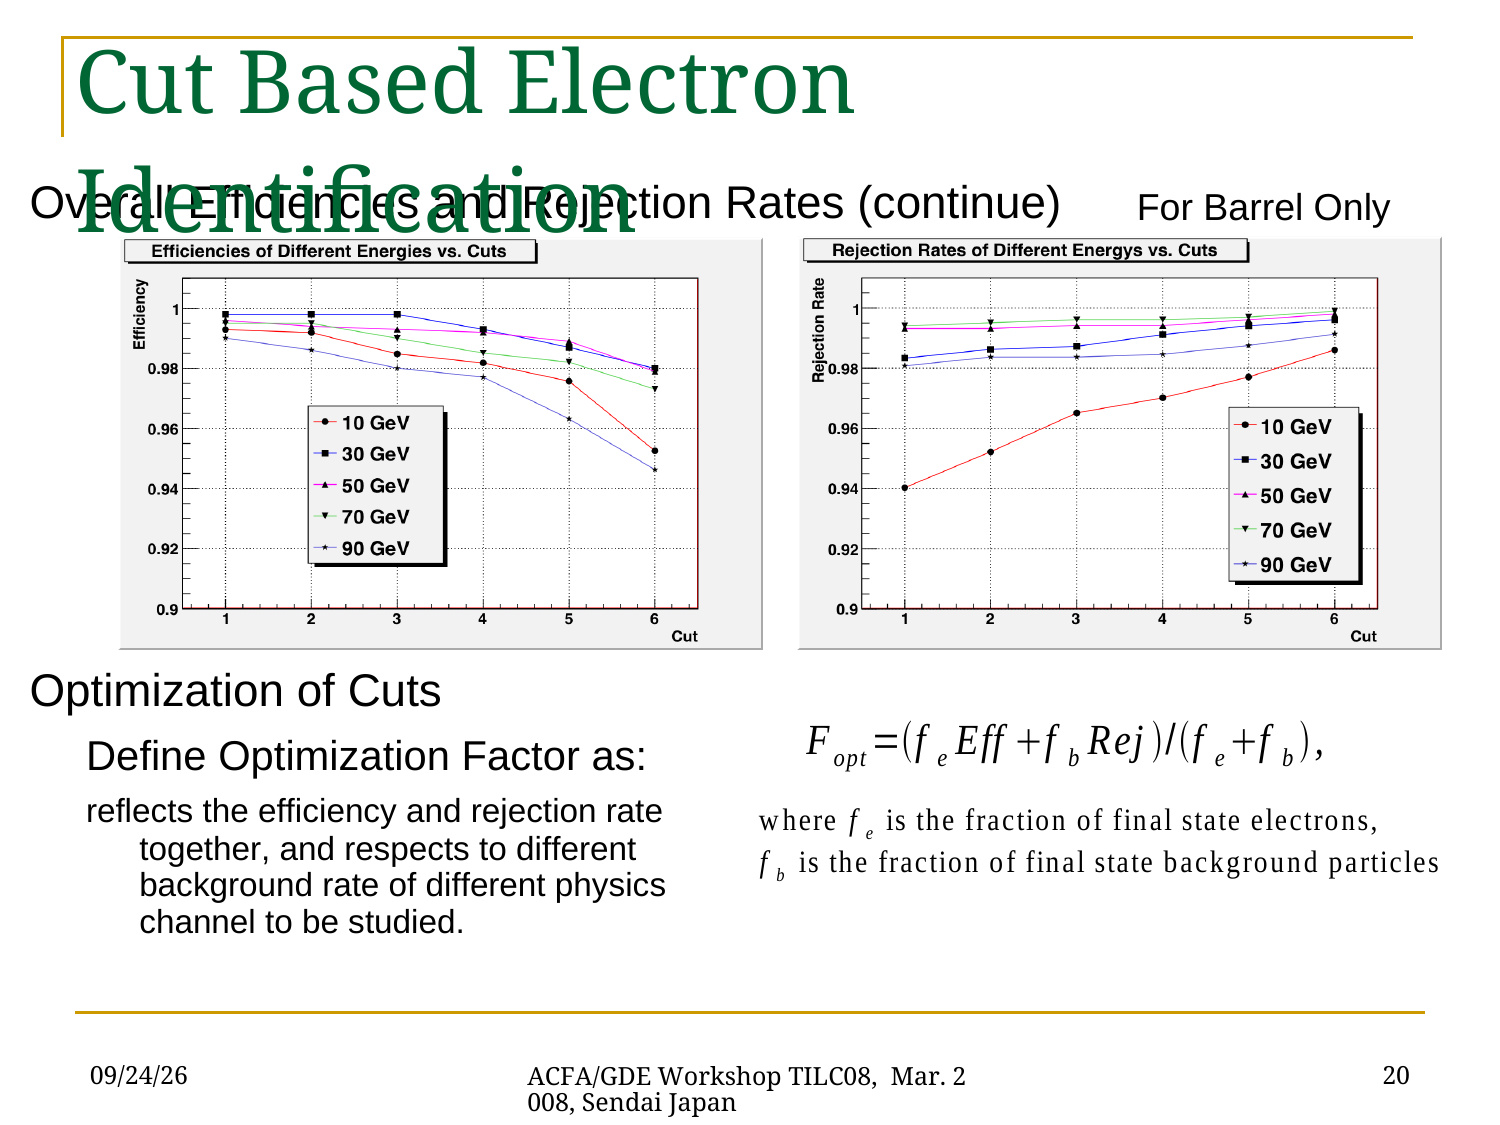

Cut Based Electron Identification
# Overall Efficiencies and Rejection Rates (continue)
For Barrel Only
Optimization of Cuts
Define Optimization Factor as:
reflects the efficiency and rejection rate together, and respects to different background rate of different physics channel to be studied.
20
ACFA/GDE Workshop TILC08, Mar. 2008, Sendai Japan